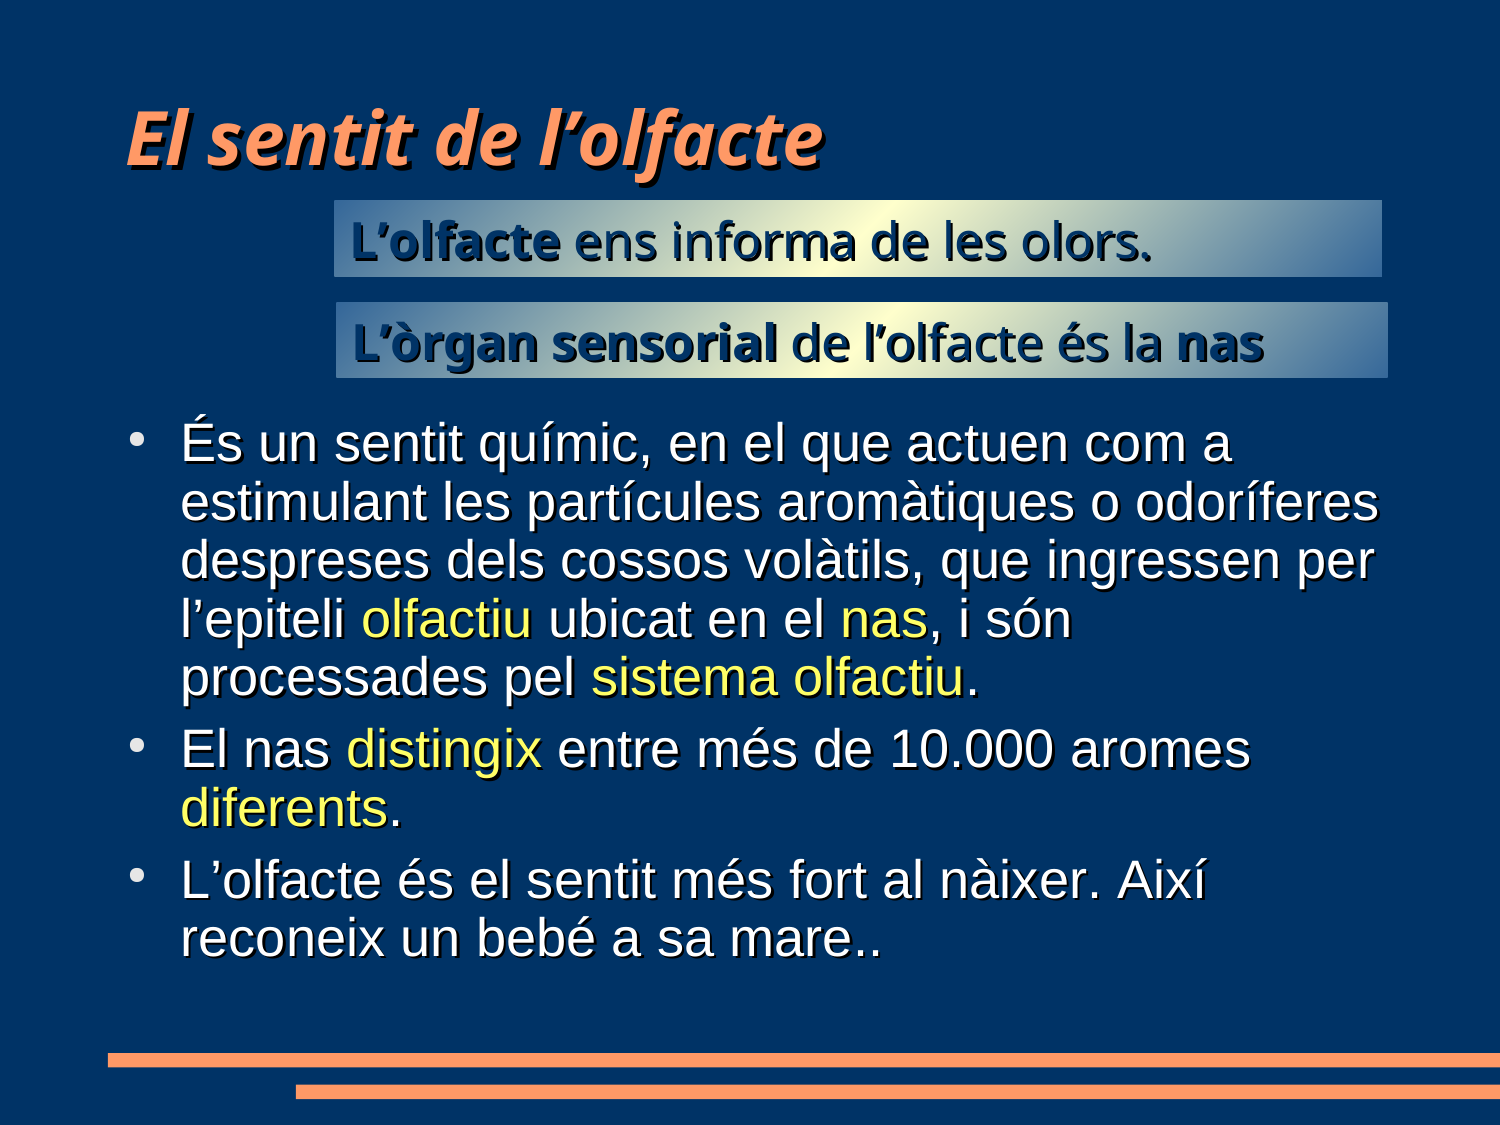

# El sentit de l’olfacte
L’olfacte ens informa de les olors.
L’òrgan sensorial de l’olfacte és la nas
És un sentit químic, en el que actuen com a estimulant les partícules aromàtiques o odoríferes despreses dels cossos volàtils, que ingressen per l’epiteli olfactiu ubicat en el nas, i són processades pel sistema olfactiu.
El nas distingix entre més de 10.000 aromes diferents.
L’olfacte és el sentit més fort al nàixer. Així reconeix un bebé a sa mare..